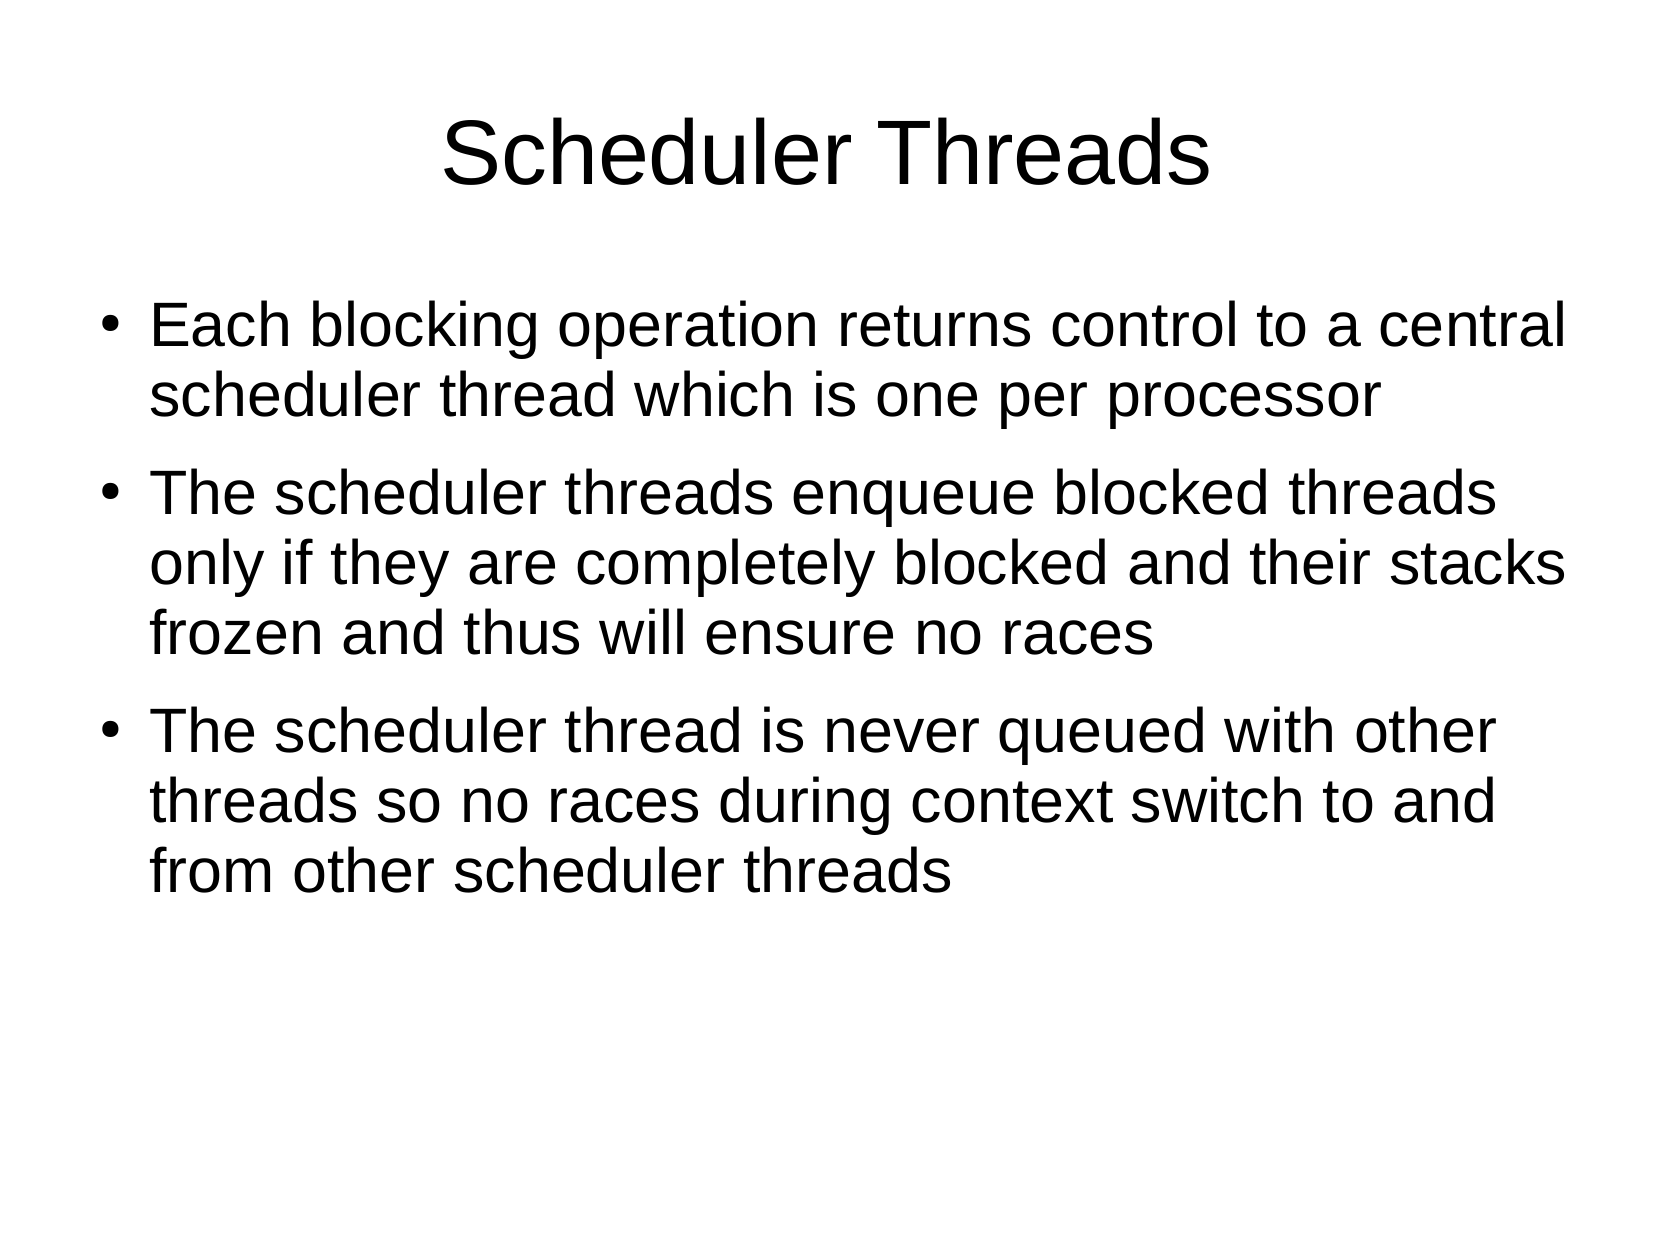

# Scheduler Threads
Each blocking operation returns control to a central scheduler thread which is one per processor
The scheduler threads enqueue blocked threads only if they are completely blocked and their stacks frozen and thus will ensure no races
The scheduler thread is never queued with other threads so no races during context switch to and from other scheduler threads